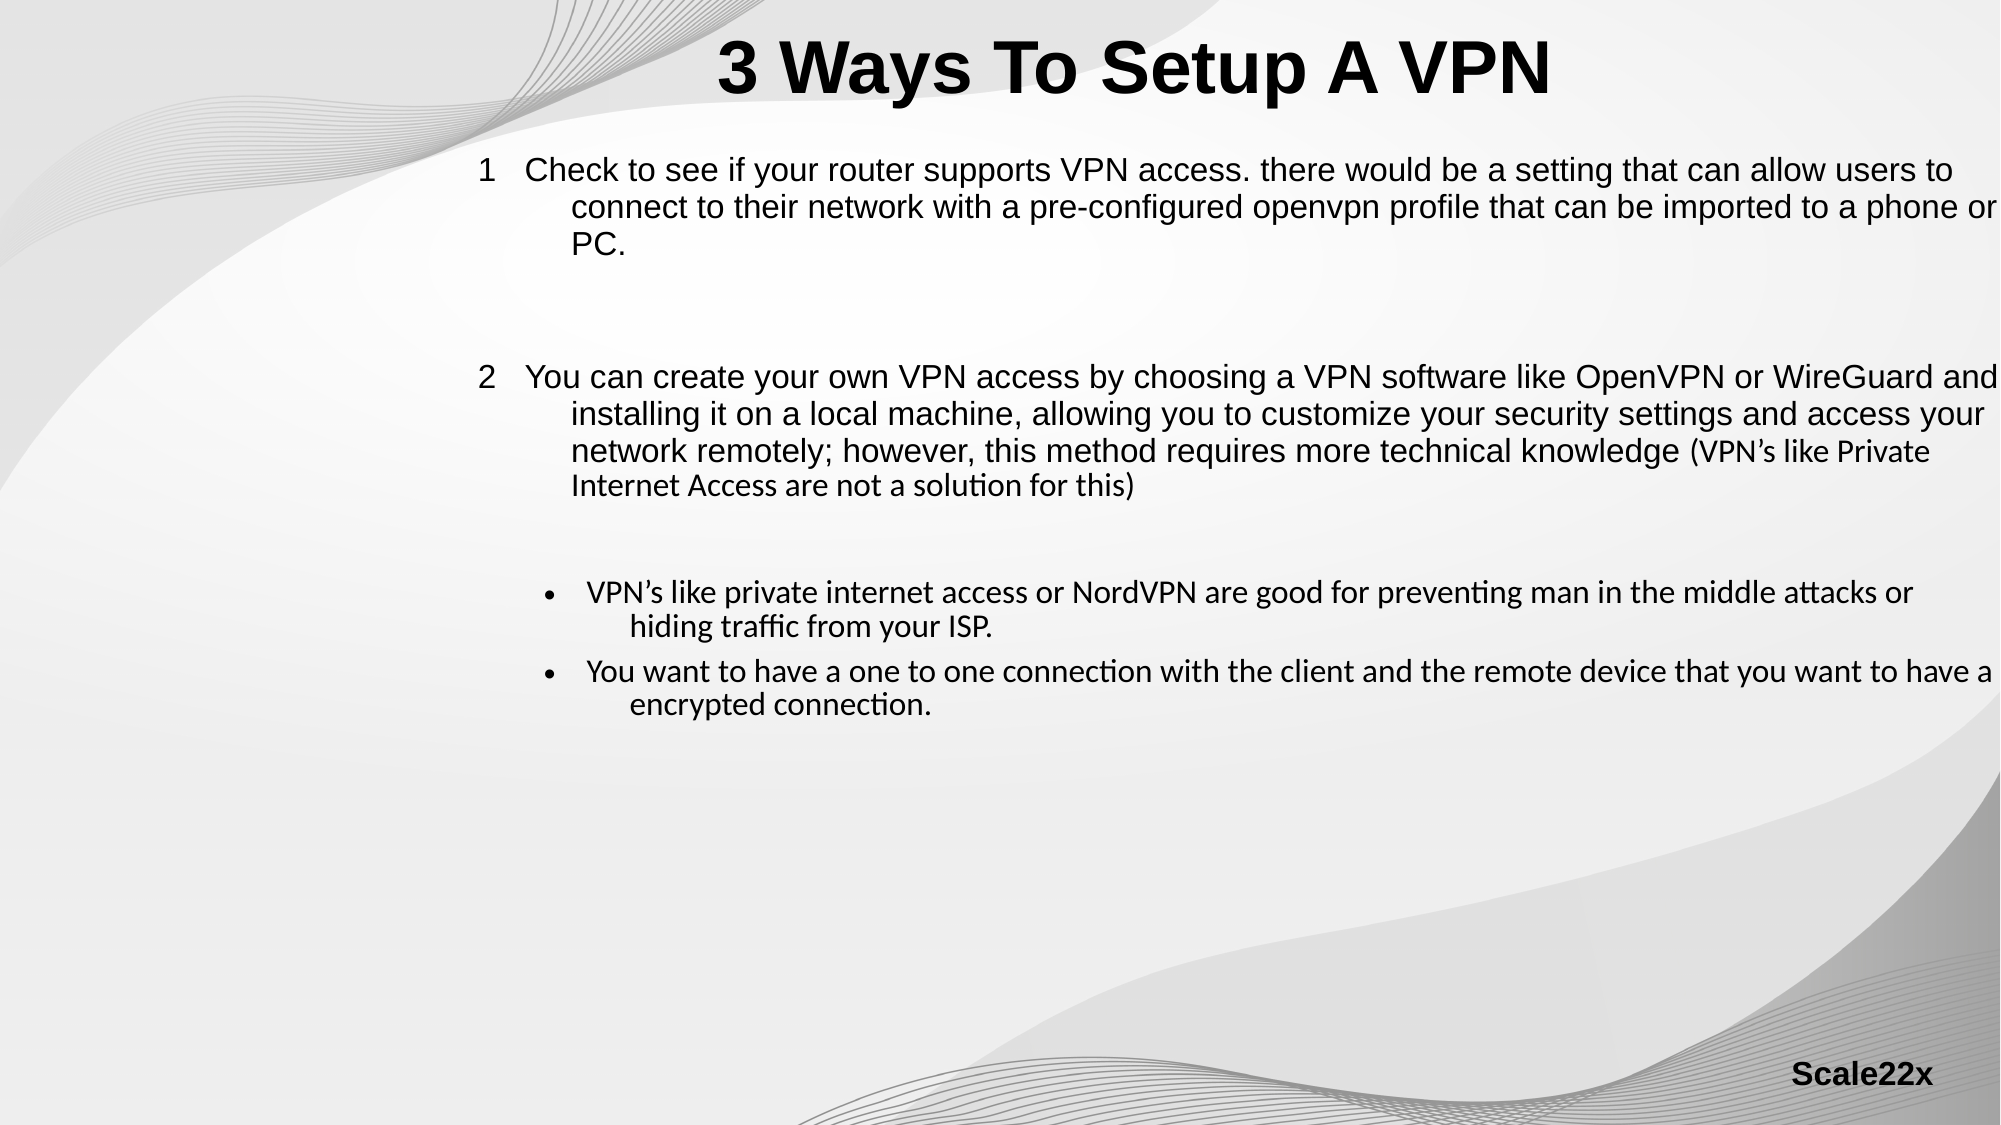

# 3 Ways To Setup A VPN
Check to see if your router supports VPN access. there would be a setting that can allow users to connect to their network with a pre-configured openvpn profile that can be imported to a phone or PC.
You can create your own VPN access by choosing a VPN software like OpenVPN or WireGuard and installing it on a local machine, allowing you to customize your security settings and access your network remotely; however, this method requires more technical knowledge (VPN’s like Private Internet Access are not a solution for this)
VPN’s like private internet access or NordVPN are good for preventing man in the middle attacks or hiding traffic from your ISP.
You want to have a one to one connection with the client and the remote device that you want to have a encrypted connection.
Scale22x